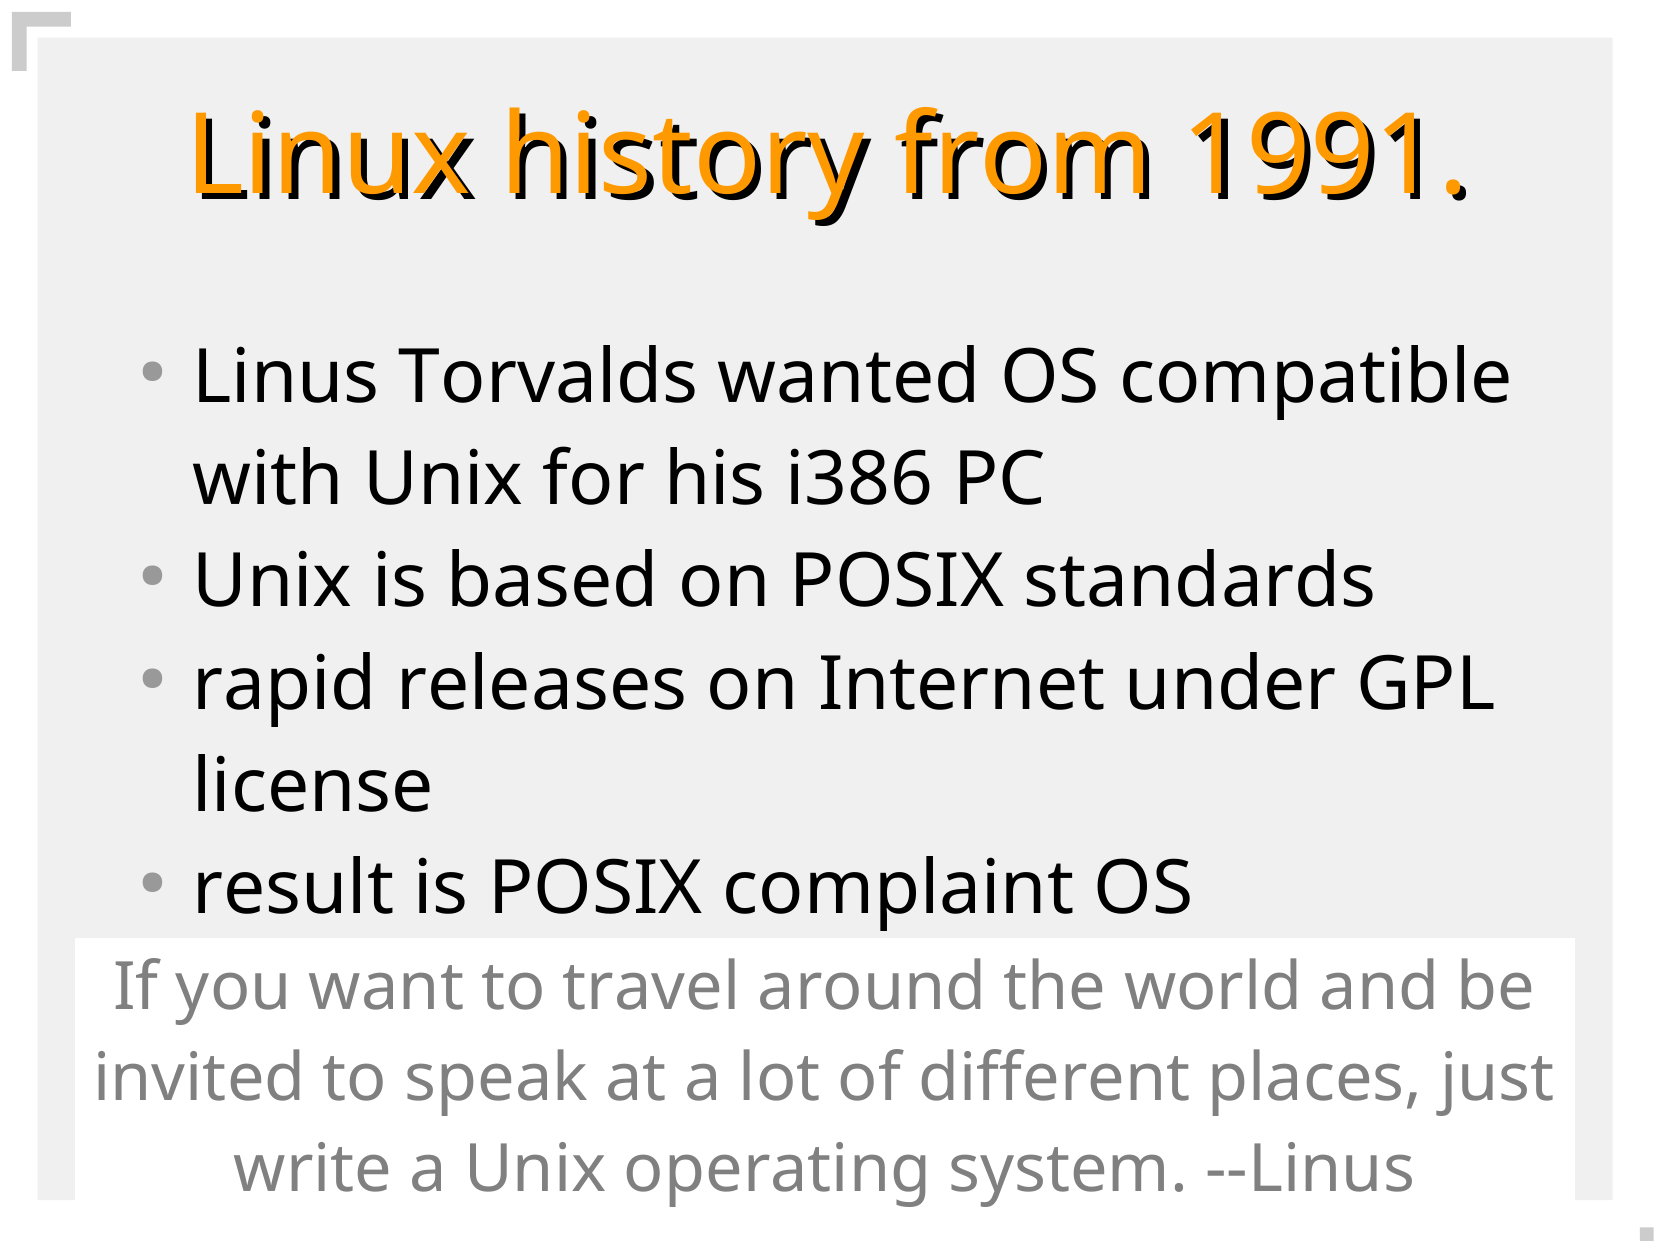

# Linux history from 1991.
Linus Torvalds wanted OS compatible with Unix for his i386 PC
Unix is based on POSIX standards
rapid releases on Internet under GPL license
result is POSIX complaint OS
If you want to travel around the world and be invited to speak at a lot of different places, just write a Unix operating system. --Linus